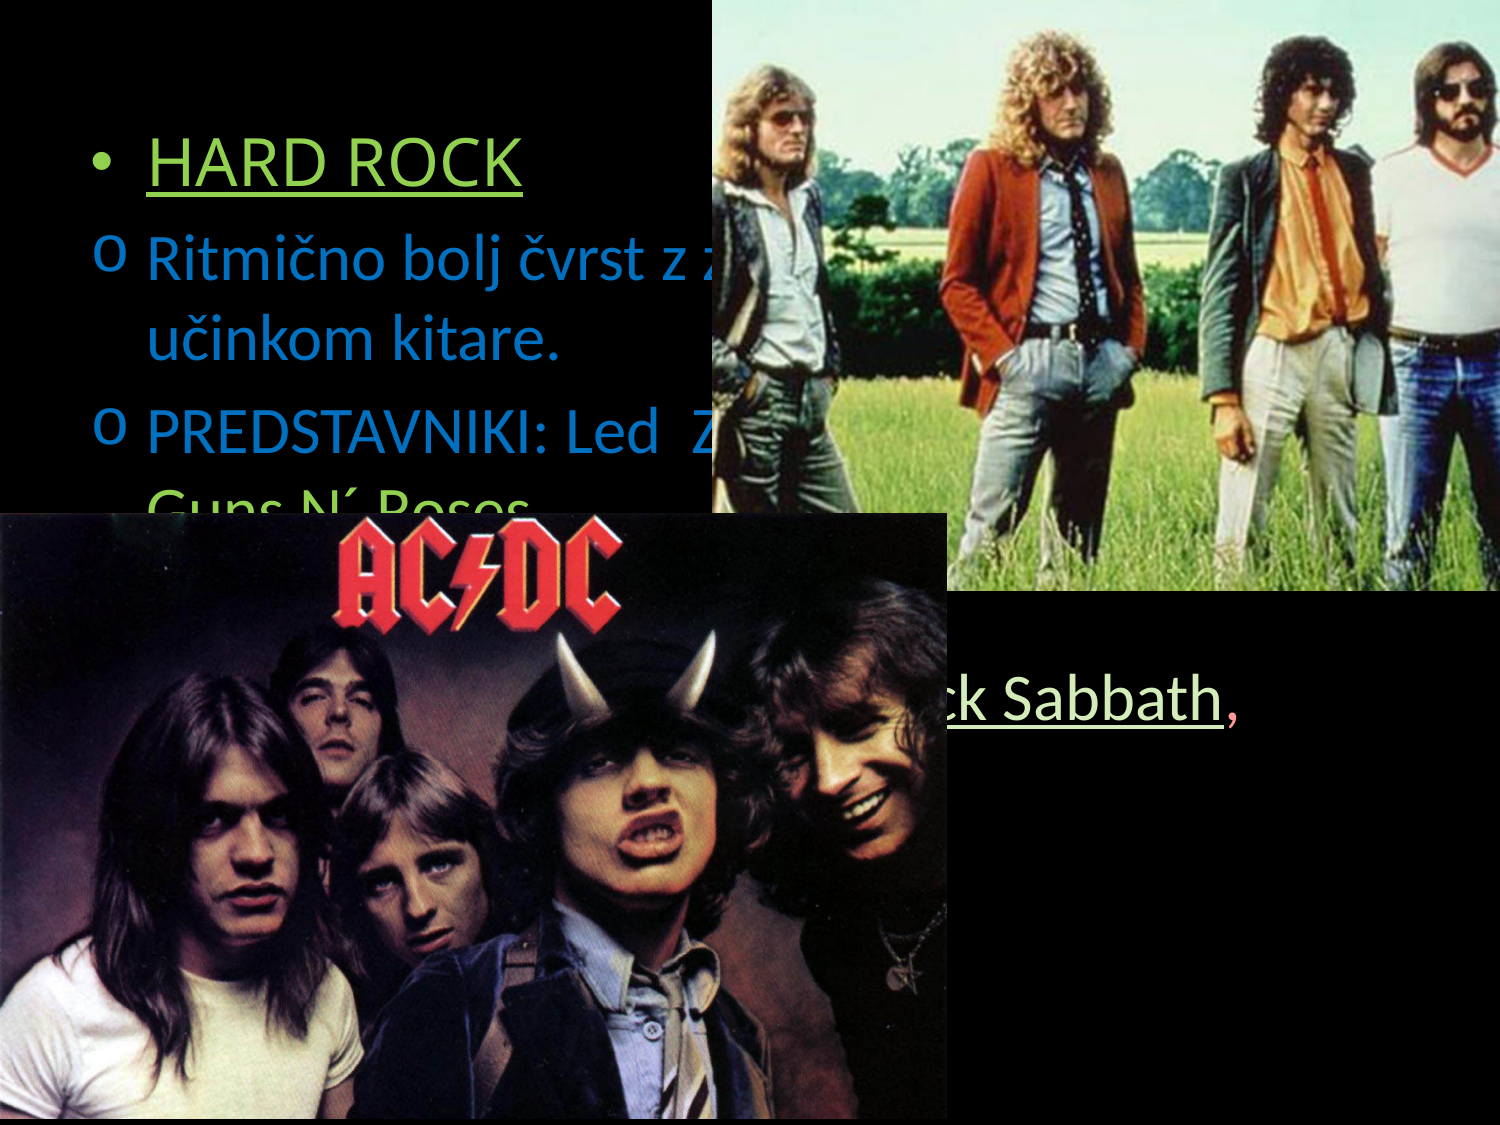

# HARD ROCK
Ritmično bolj čvrst z značilnim zvočnim učinkom kitare.
PREDSTAVNIKI: Led Zeppelin, Deep Purple,, Guns N´ Roses, ...
Razvije se v HEAVY METAL.
PREDSTAVNIKI: Metallica, Black Sabbath, Iron Maiden, AC/DC, ...